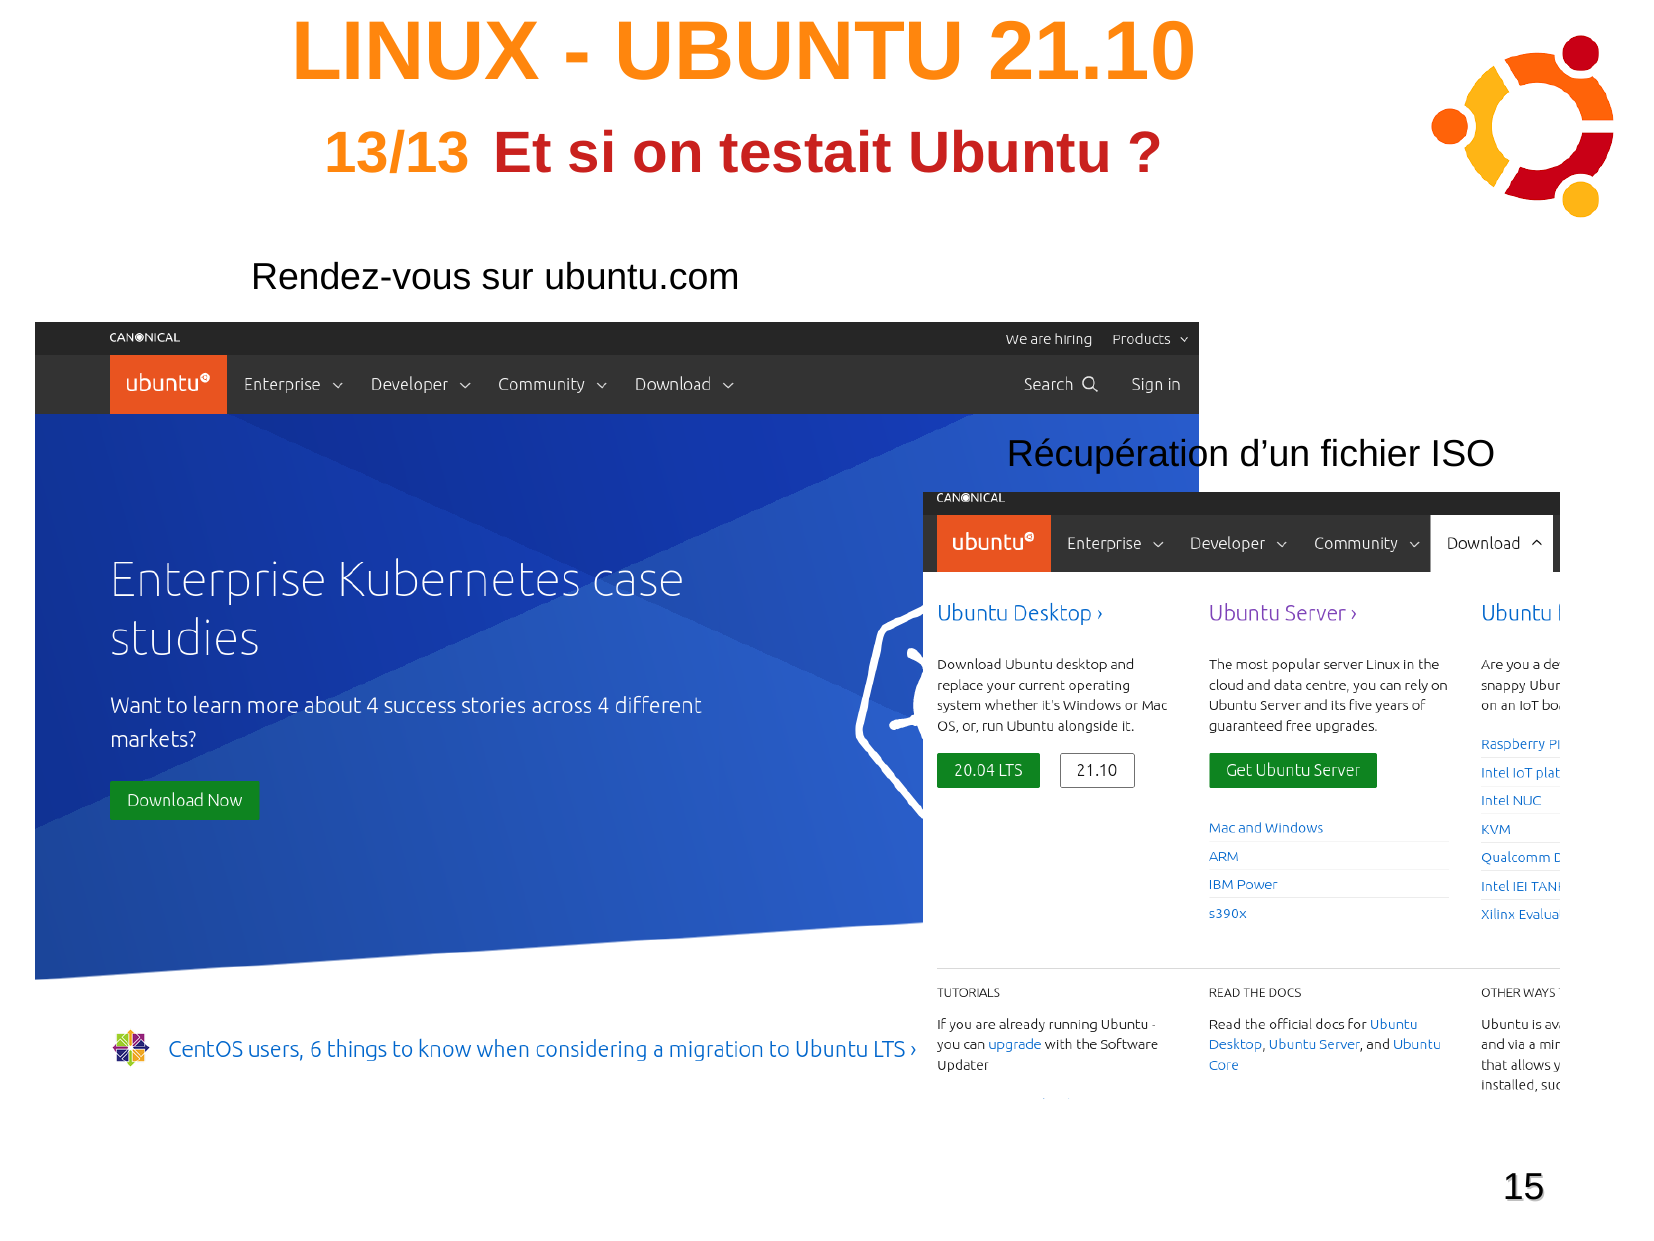

# LINUX - UBUNTU 21.10 13/13 Et si on testait Ubuntu ?
Rendez-vous sur ubuntu.com
Récupération d’un fichier ISO